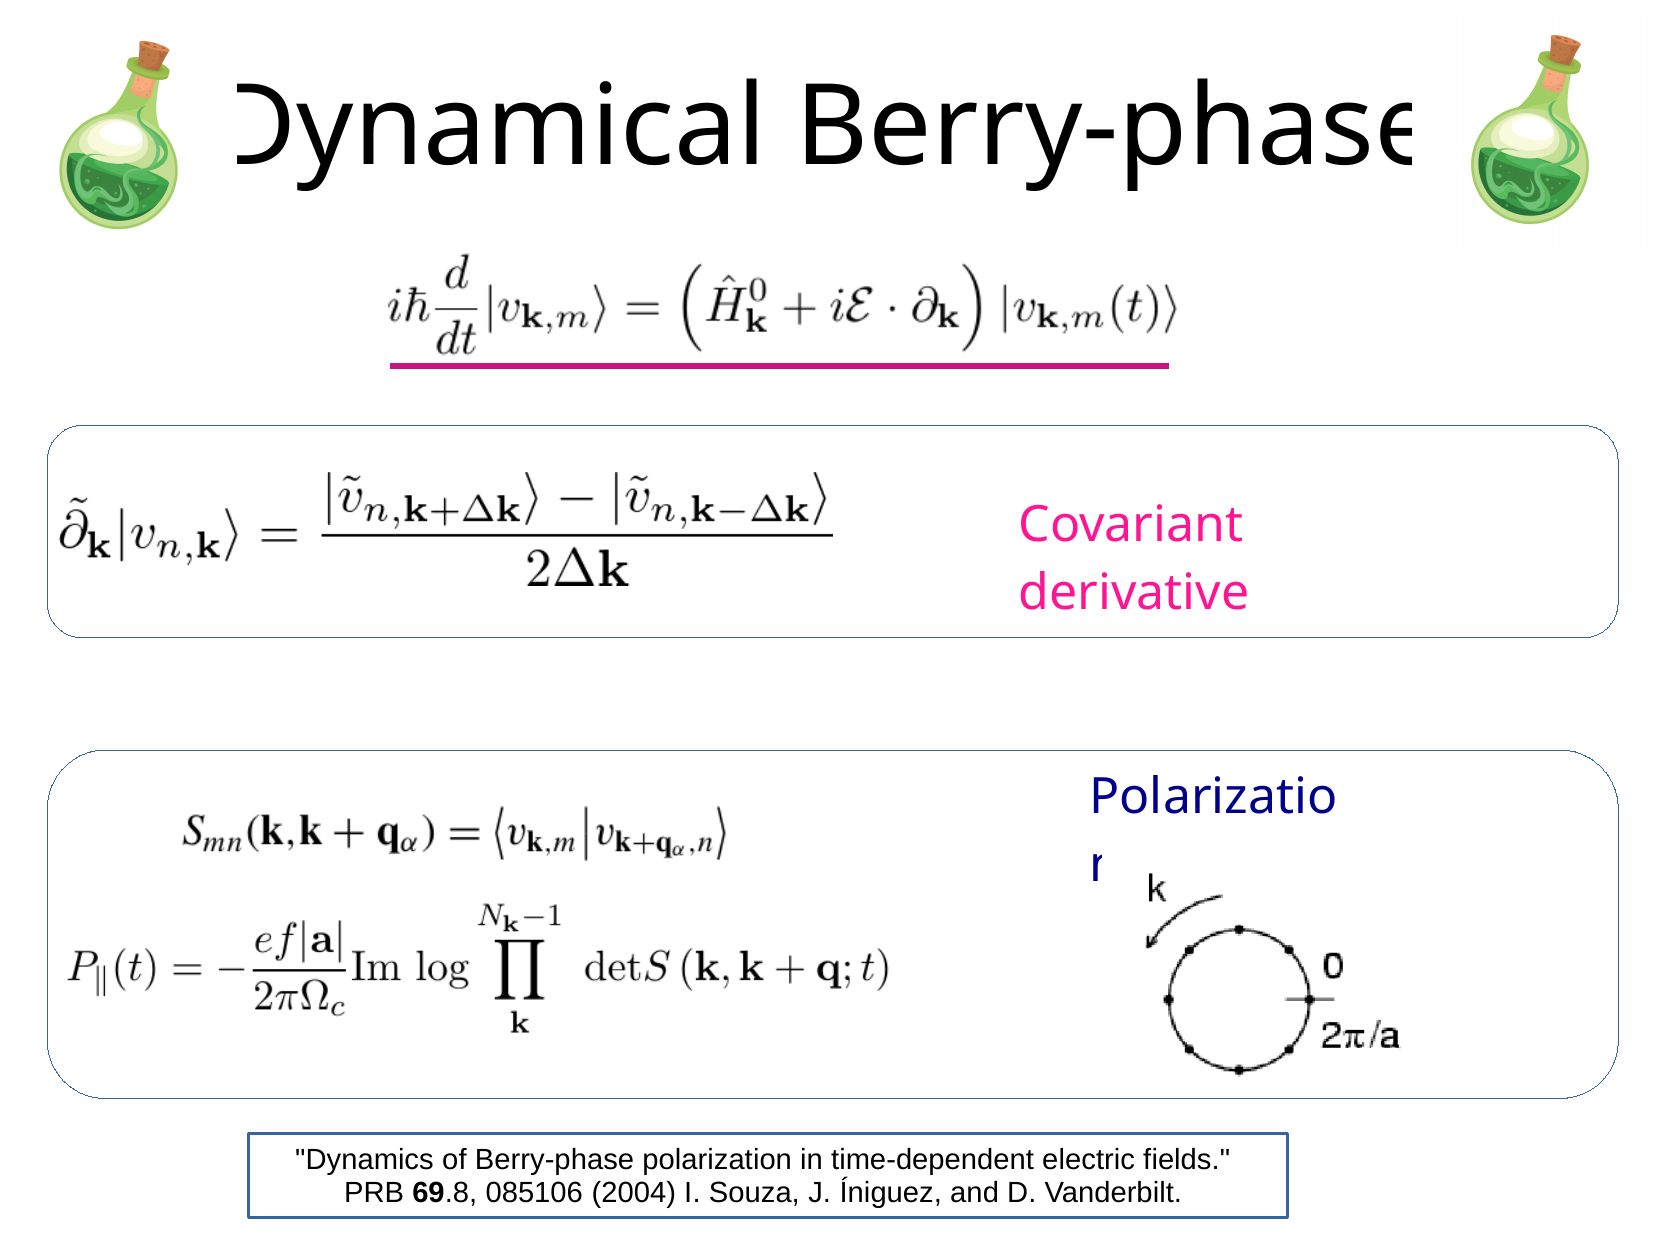

# Dynamical Berry-phase
Covariant derivative
Polarization
"Dynamics of Berry-phase polarization in time-dependent electric fields."
PRB 69.8, 085106 (2004) I. Souza, J. Íniguez, and D. Vanderbilt.